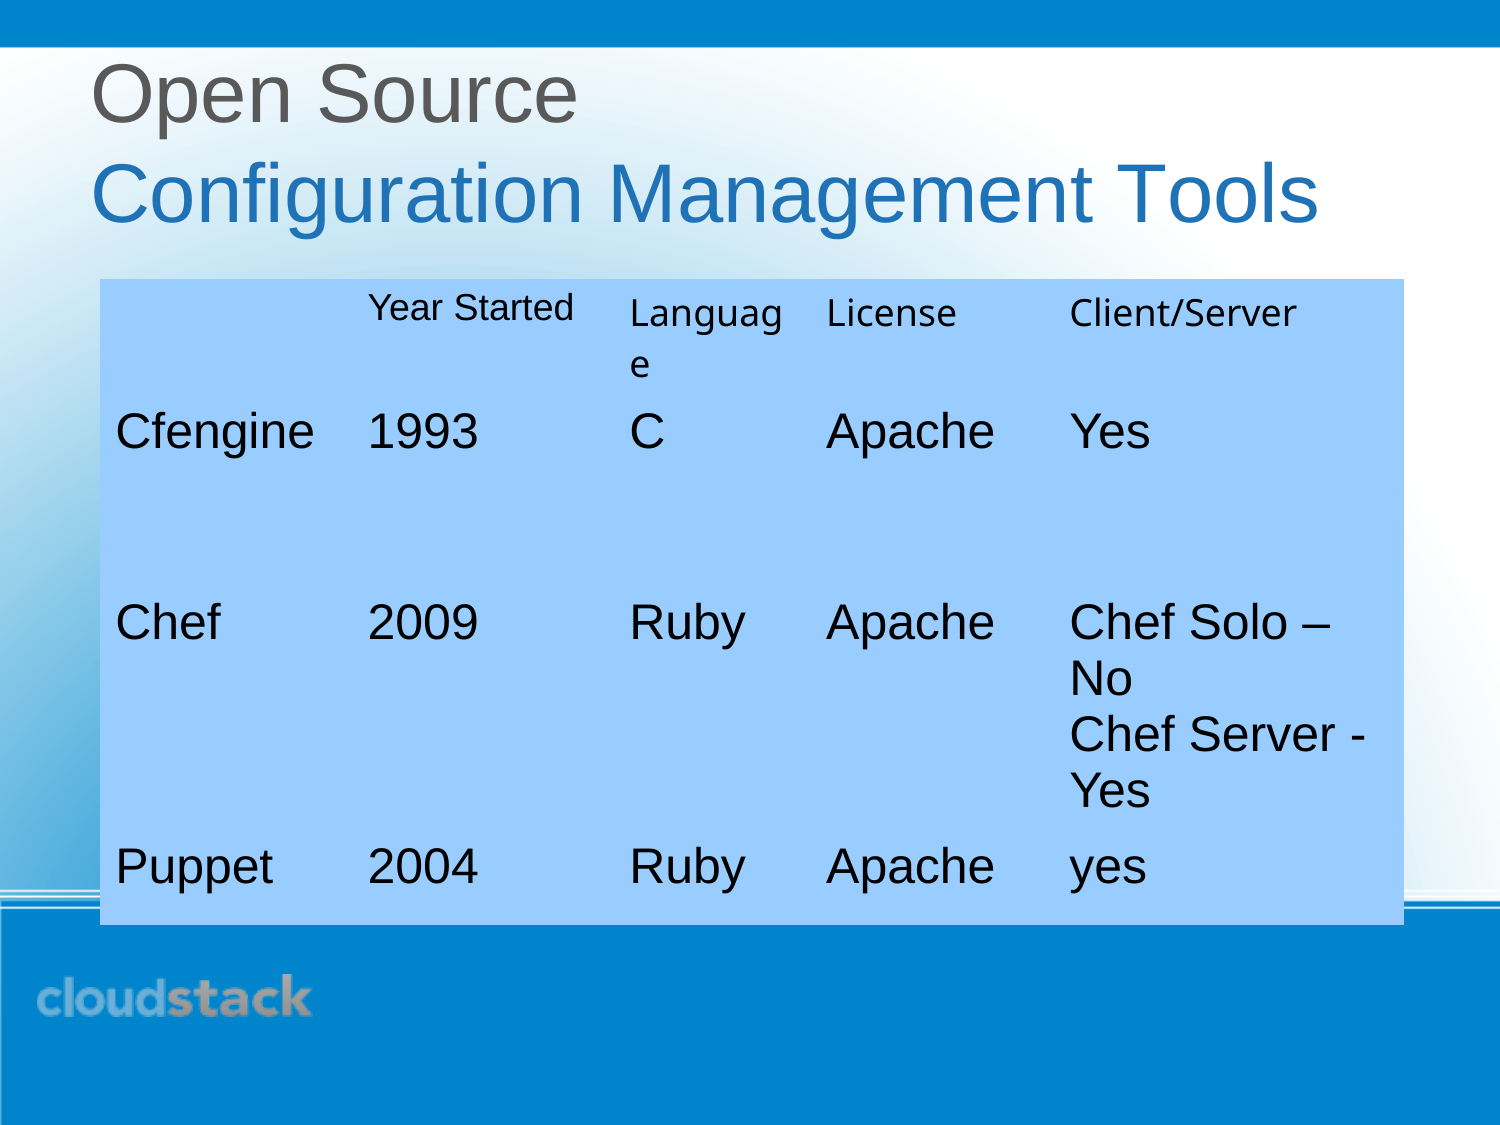

# Open Source Configuration Management Tools
| | Year Started | Language | License | Client/Server |
| --- | --- | --- | --- | --- |
| Cfengine | 1993 | C | Apache | Yes |
| Chef | 2009 | Ruby | Apache | Chef Solo – No Chef Server - Yes |
| Puppet | 2004 | Ruby | Apache | yes |